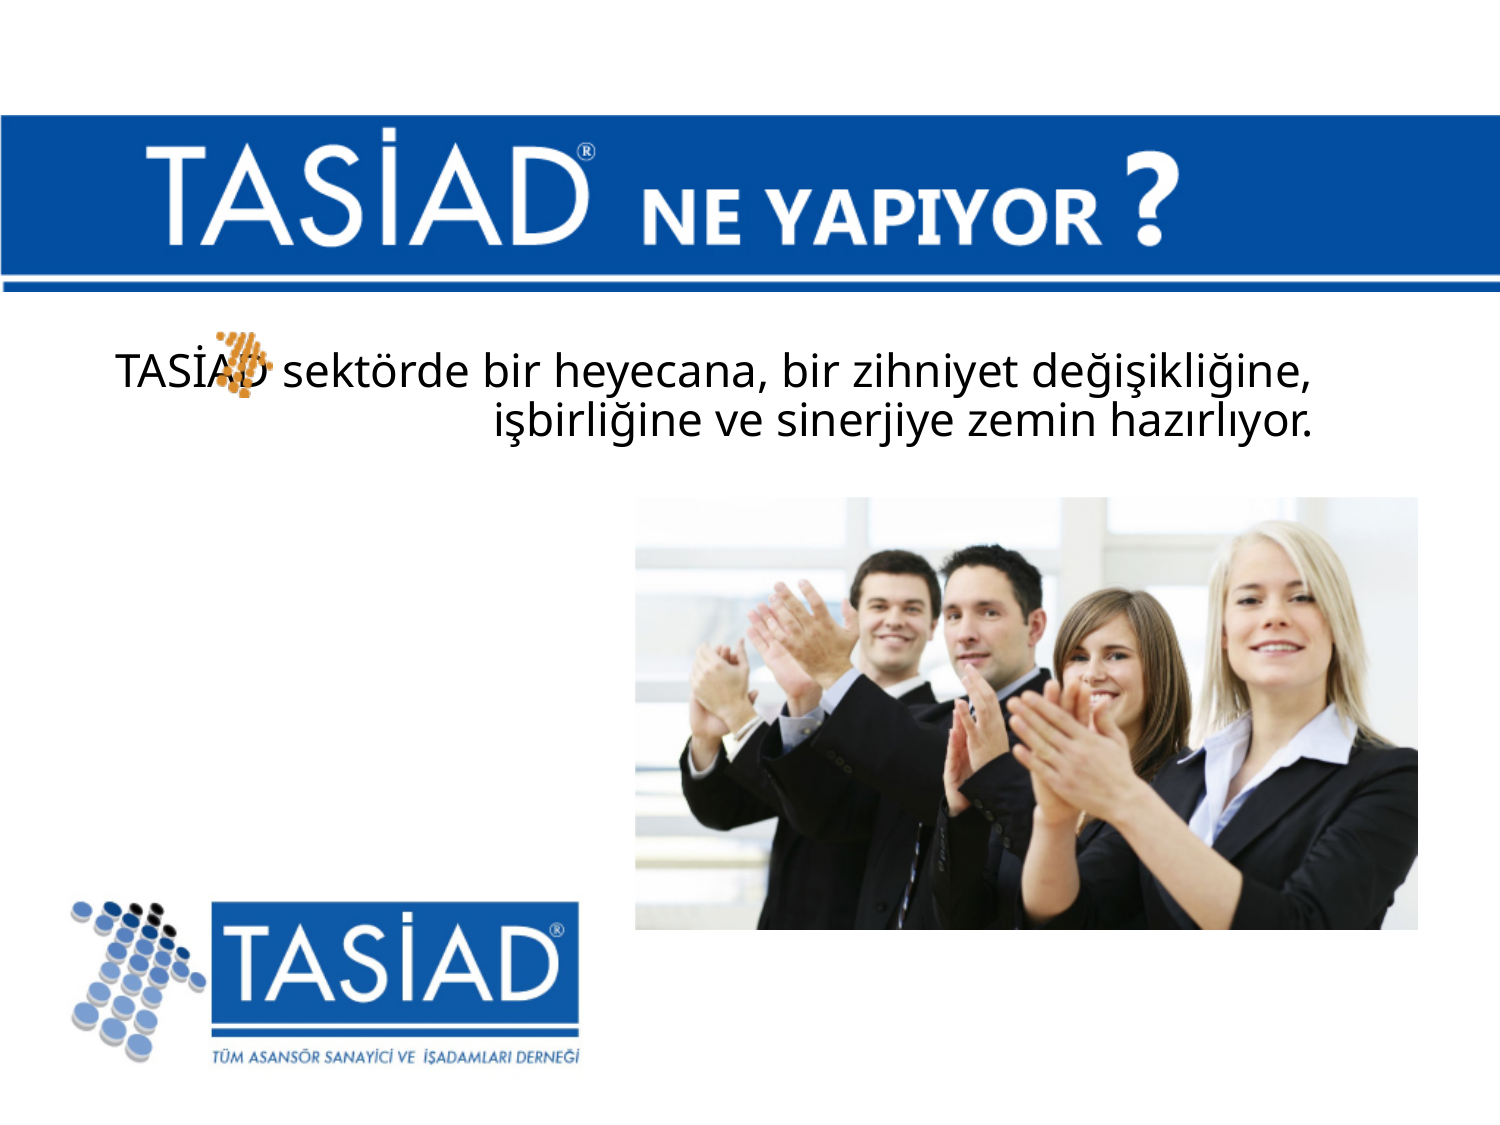

TASİAD sektörde bir heyecana, bir zihniyet değişikliğine, işbirliğine ve sinerjiye zemin hazırlıyor.